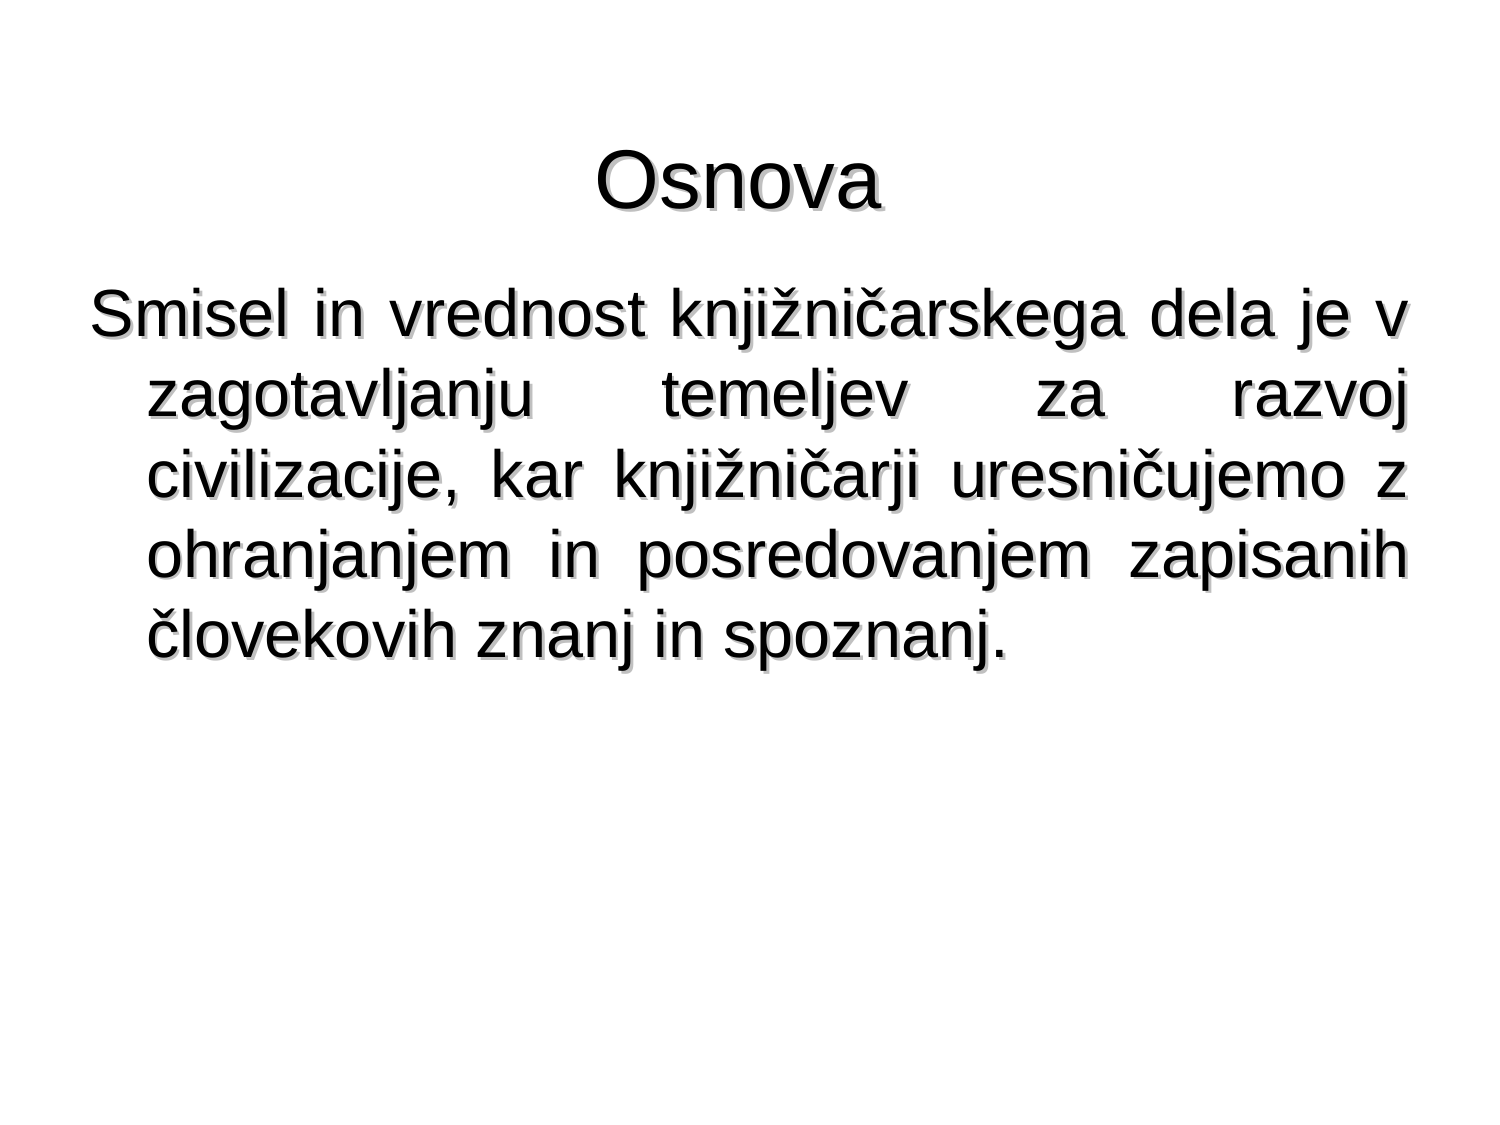

# Osnova
Smisel in vrednost knjižničarskega dela je v zagotavljanju temeljev za razvoj civilizacije, kar knjižničarji uresničujemo z ohranjanjem in posredovanjem zapisanih človekovih znanj in spoznanj.
5
Oddelek za bibliotekarstvo, informacijsko znanost in knjigarstvo, Filozofska fakulteta